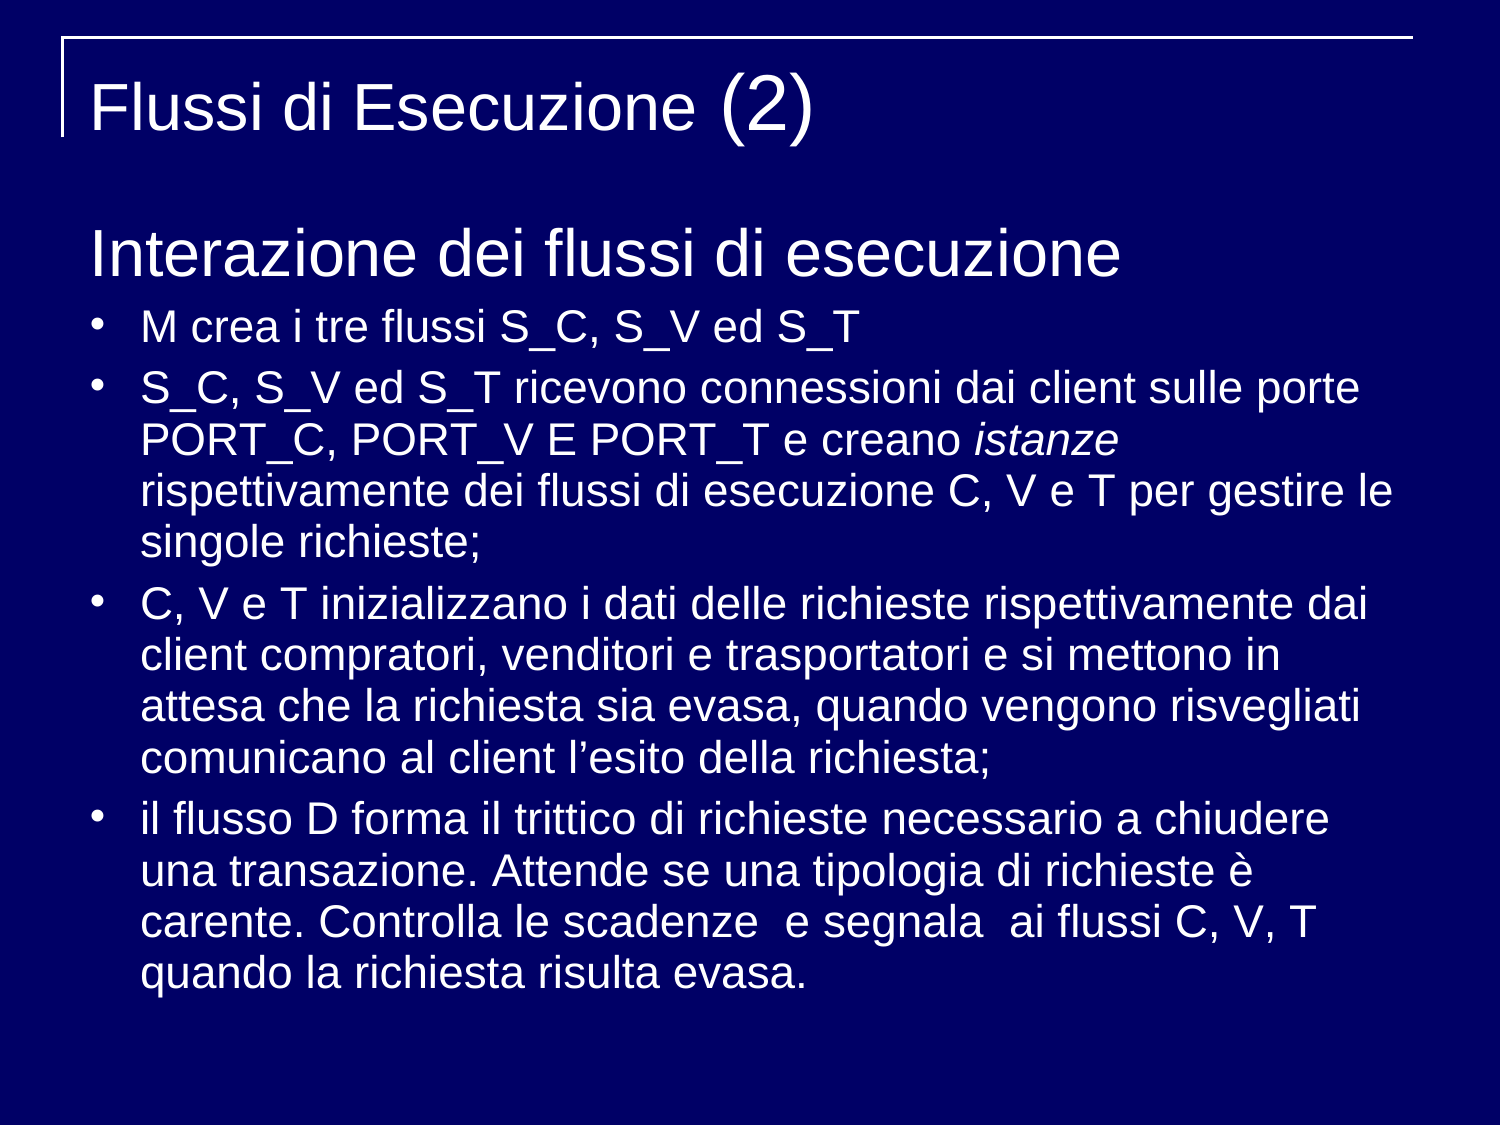

# Flussi di Esecuzione (2)‏
Interazione dei flussi di esecuzione
M crea i tre flussi S_C, S_V ed S_T
S_C, S_V ed S_T ricevono connessioni dai client sulle porte PORT_C, PORT_V E PORT_T e creano istanze rispettivamente dei flussi di esecuzione C, V e T per gestire le singole richieste;
C, V e T inizializzano i dati delle richieste rispettivamente dai client compratori, venditori e trasportatori e si mettono in attesa che la richiesta sia evasa, quando vengono risvegliati comunicano al client l’esito della richiesta;
il flusso D forma il trittico di richieste necessario a chiudere una transazione. Attende se una tipologia di richieste è carente. Controlla le scadenze e segnala ai flussi C, V, T quando la richiesta risulta evasa.